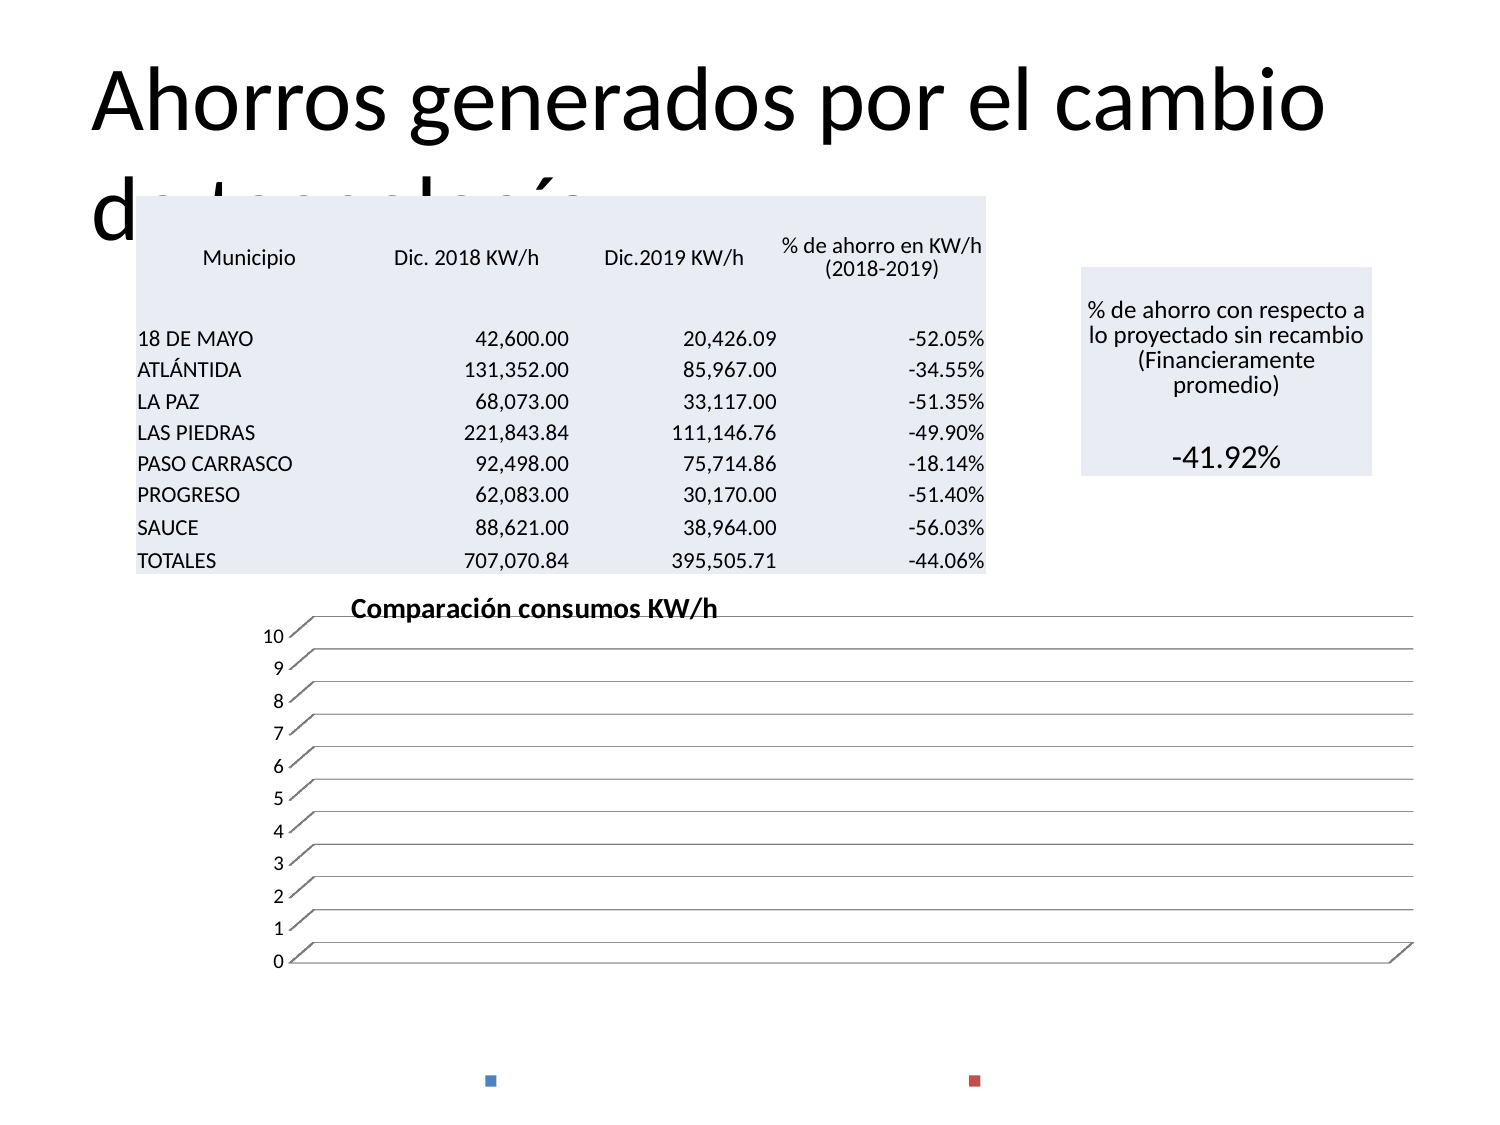

Ahorros generados por el cambio de tecnología
| Municipio | Dic. 2018 KW/h | Dic.2019 KW/h | % de ahorro en KW/h (2018-2019) |
| --- | --- | --- | --- |
| 18 DE MAYO | 42,600.00 | 20,426.09 | -52.05% |
| ATLÁNTIDA | 131,352.00 | 85,967.00 | -34.55% |
| LA PAZ | 68,073.00 | 33,117.00 | -51.35% |
| LAS PIEDRAS | 221,843.84 | 111,146.76 | -49.90% |
| PASO CARRASCO | 92,498.00 | 75,714.86 | -18.14% |
| PROGRESO | 62,083.00 | 30,170.00 | -51.40% |
| SAUCE | 88,621.00 | 38,964.00 | -56.03% |
| TOTALES | 707,070.84 | 395,505.71 | -44.06% |
| % de ahorro con respecto a lo proyectado sin recambio (Financieramente promedio) |
| --- |
| -41.92% |
[unsupported chart]